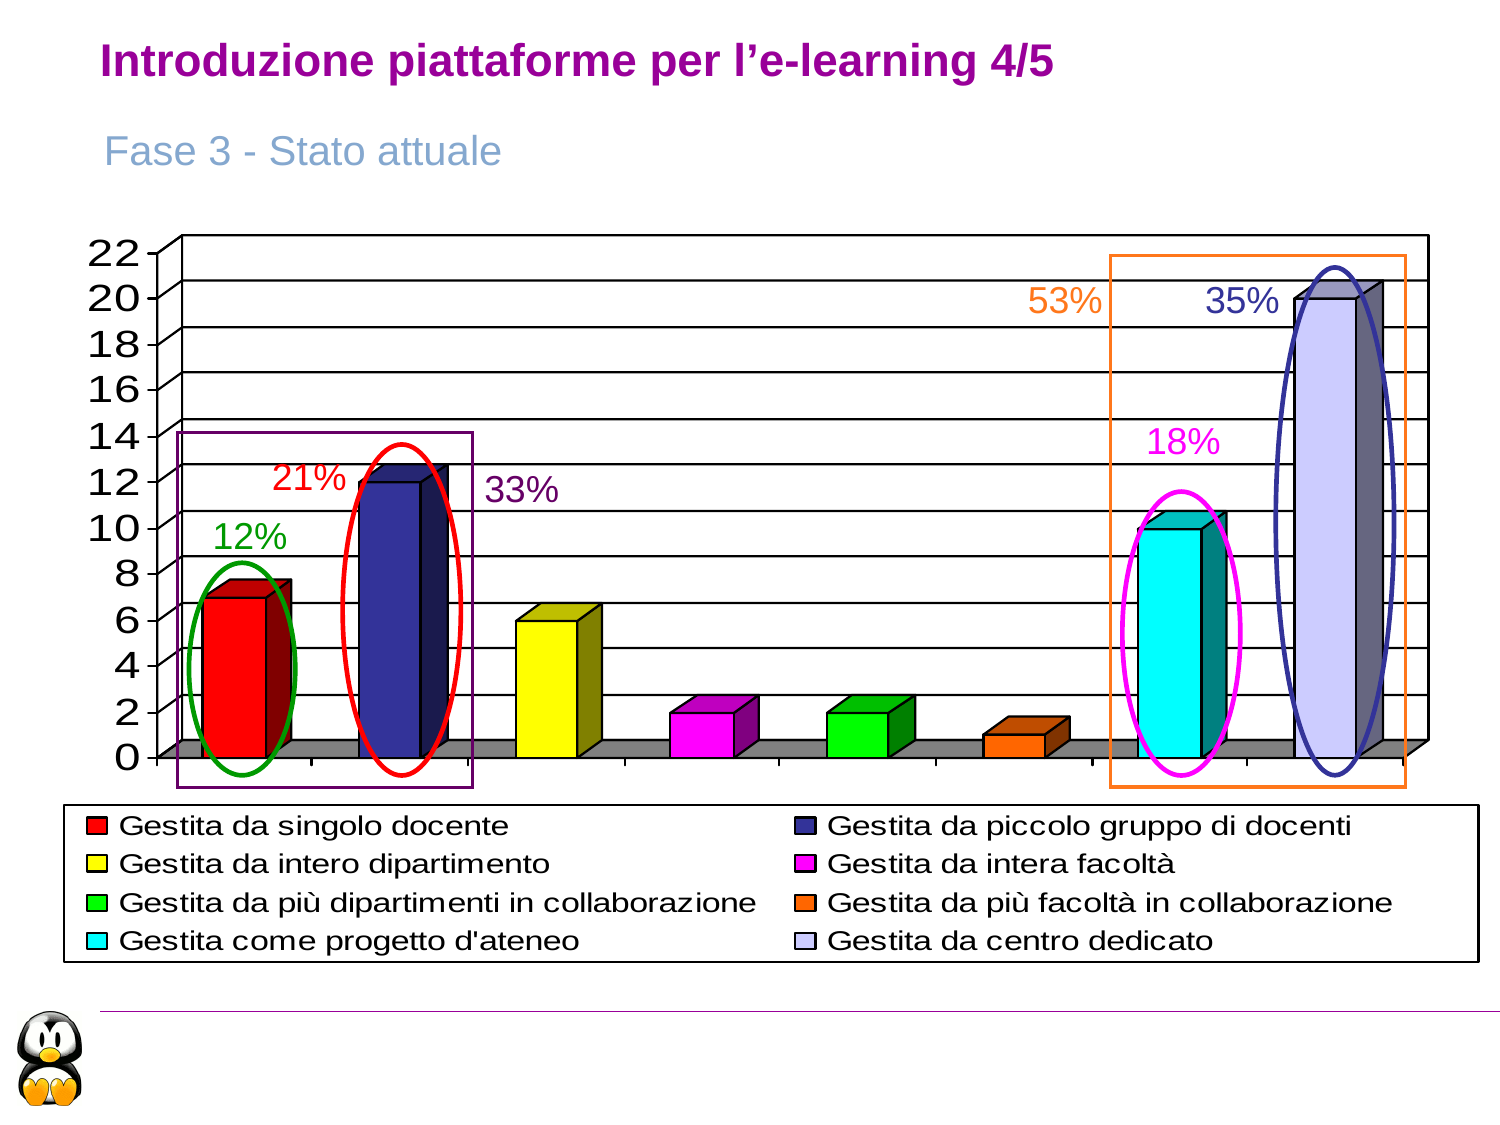

# Introduzione piattaforme per l’e-learning 4/5
	Fase 3 - Stato attuale
53%
35%
18%
33%
21%
12%